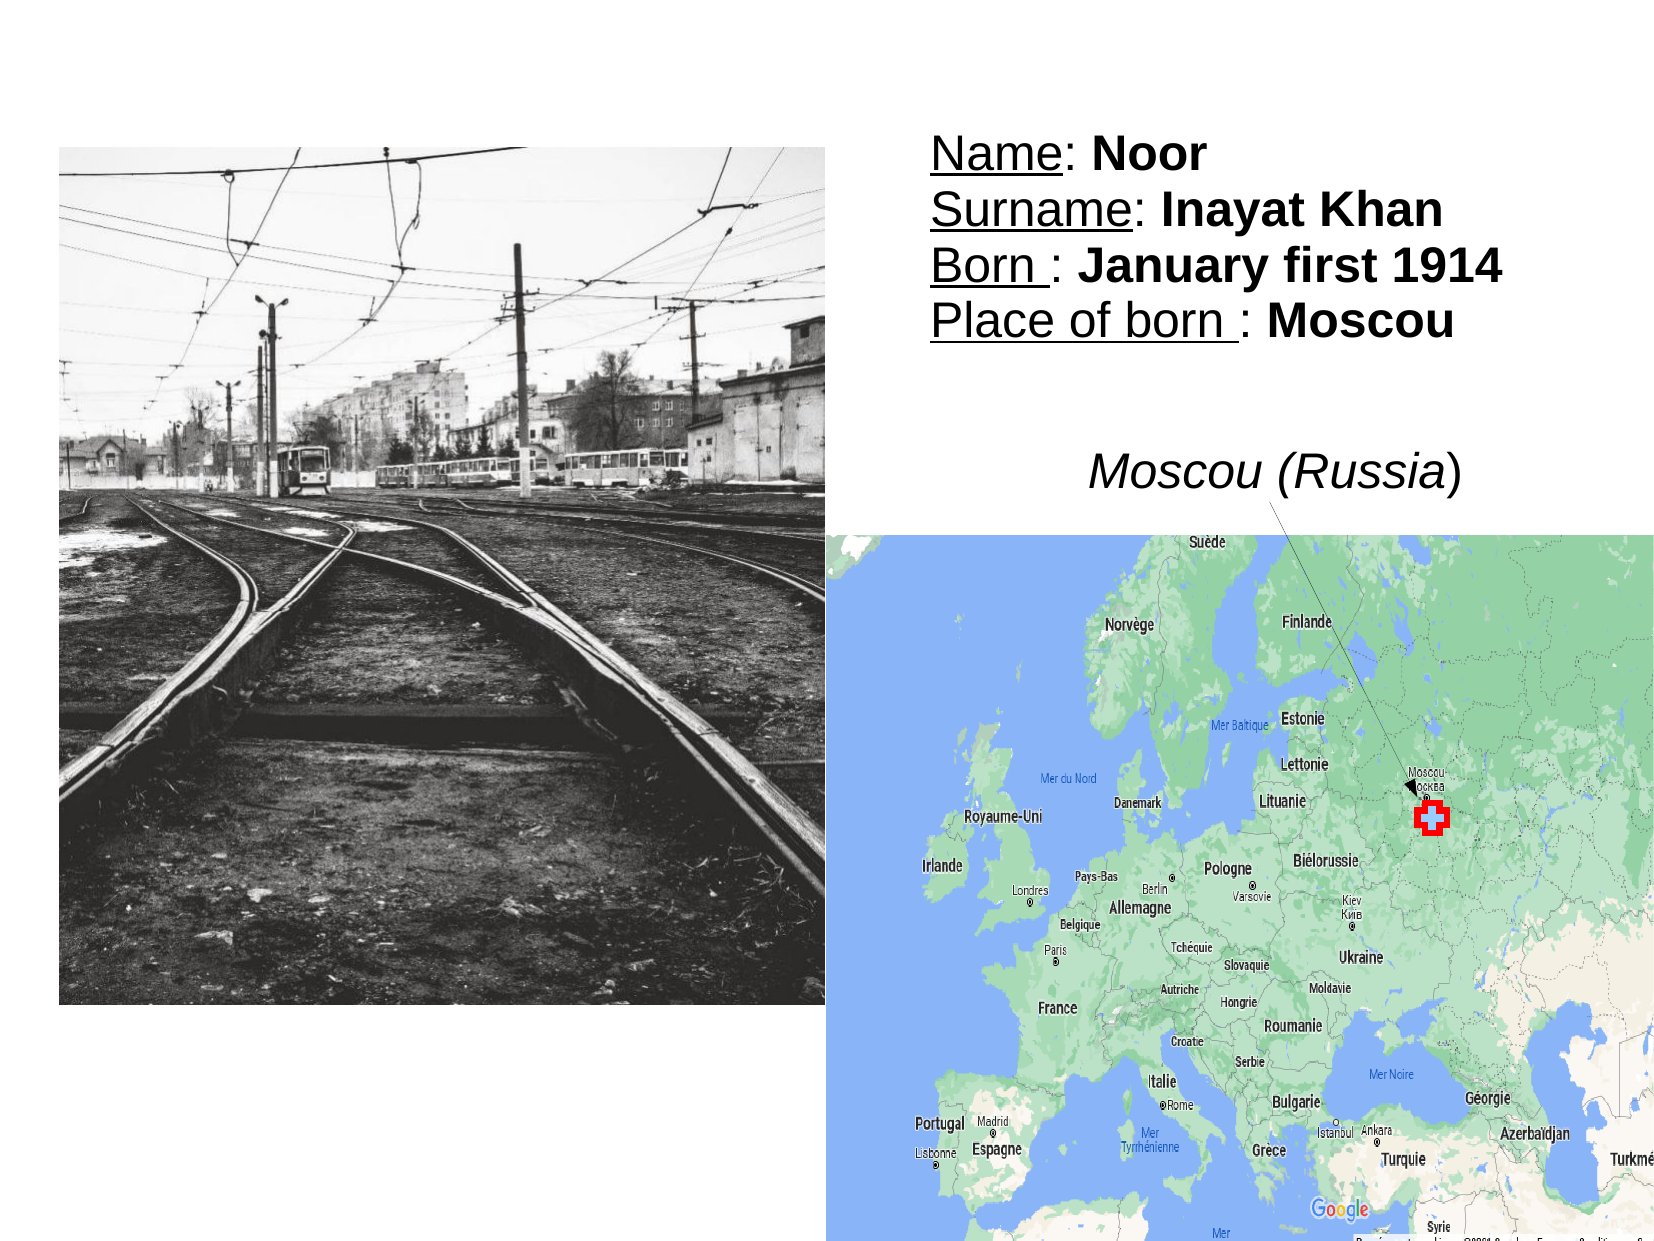

Name: Noor
Surname: Inayat Khan
Born : January first 1914
Place of born : Moscou
Moscou (Russia)